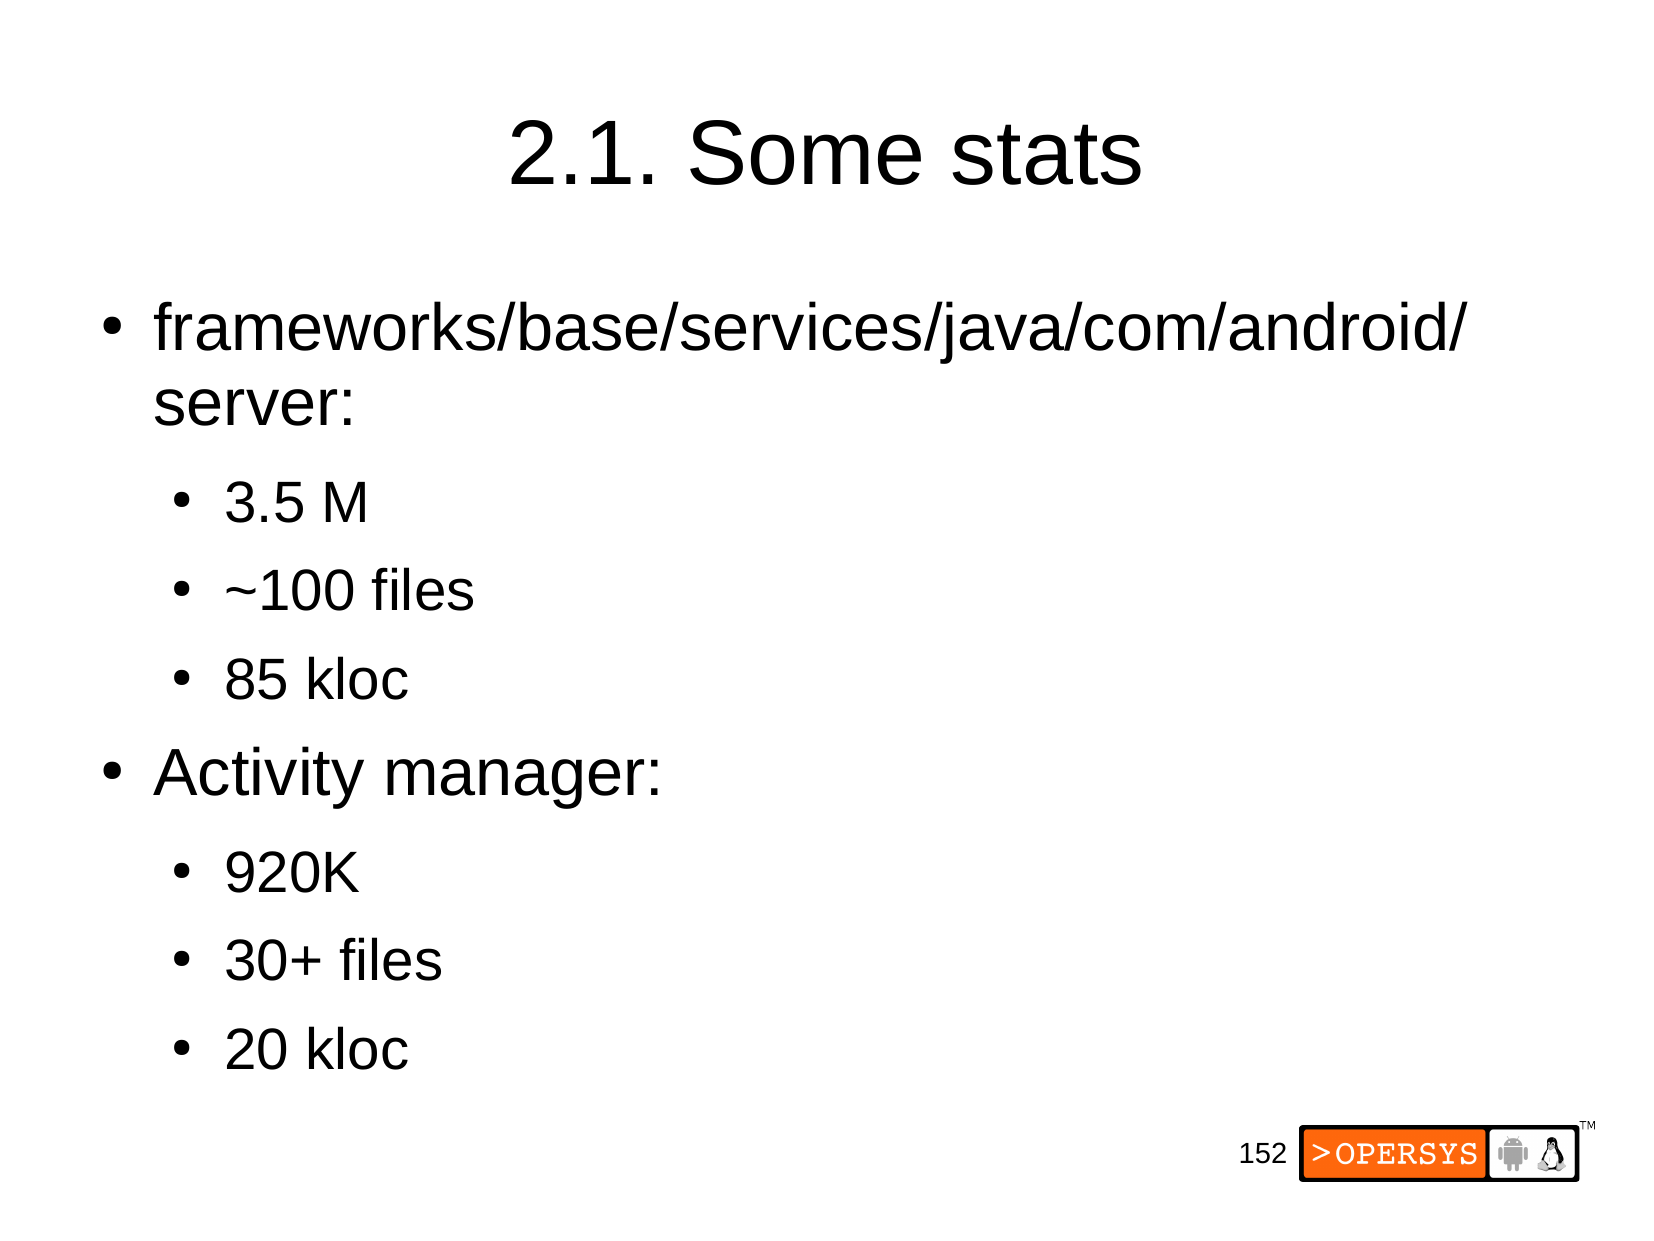

# 2.1. Some stats
frameworks/base/services/java/com/android/server:
3.5 M
~100 files
85 kloc
Activity manager:
920K
30+ files
20 kloc